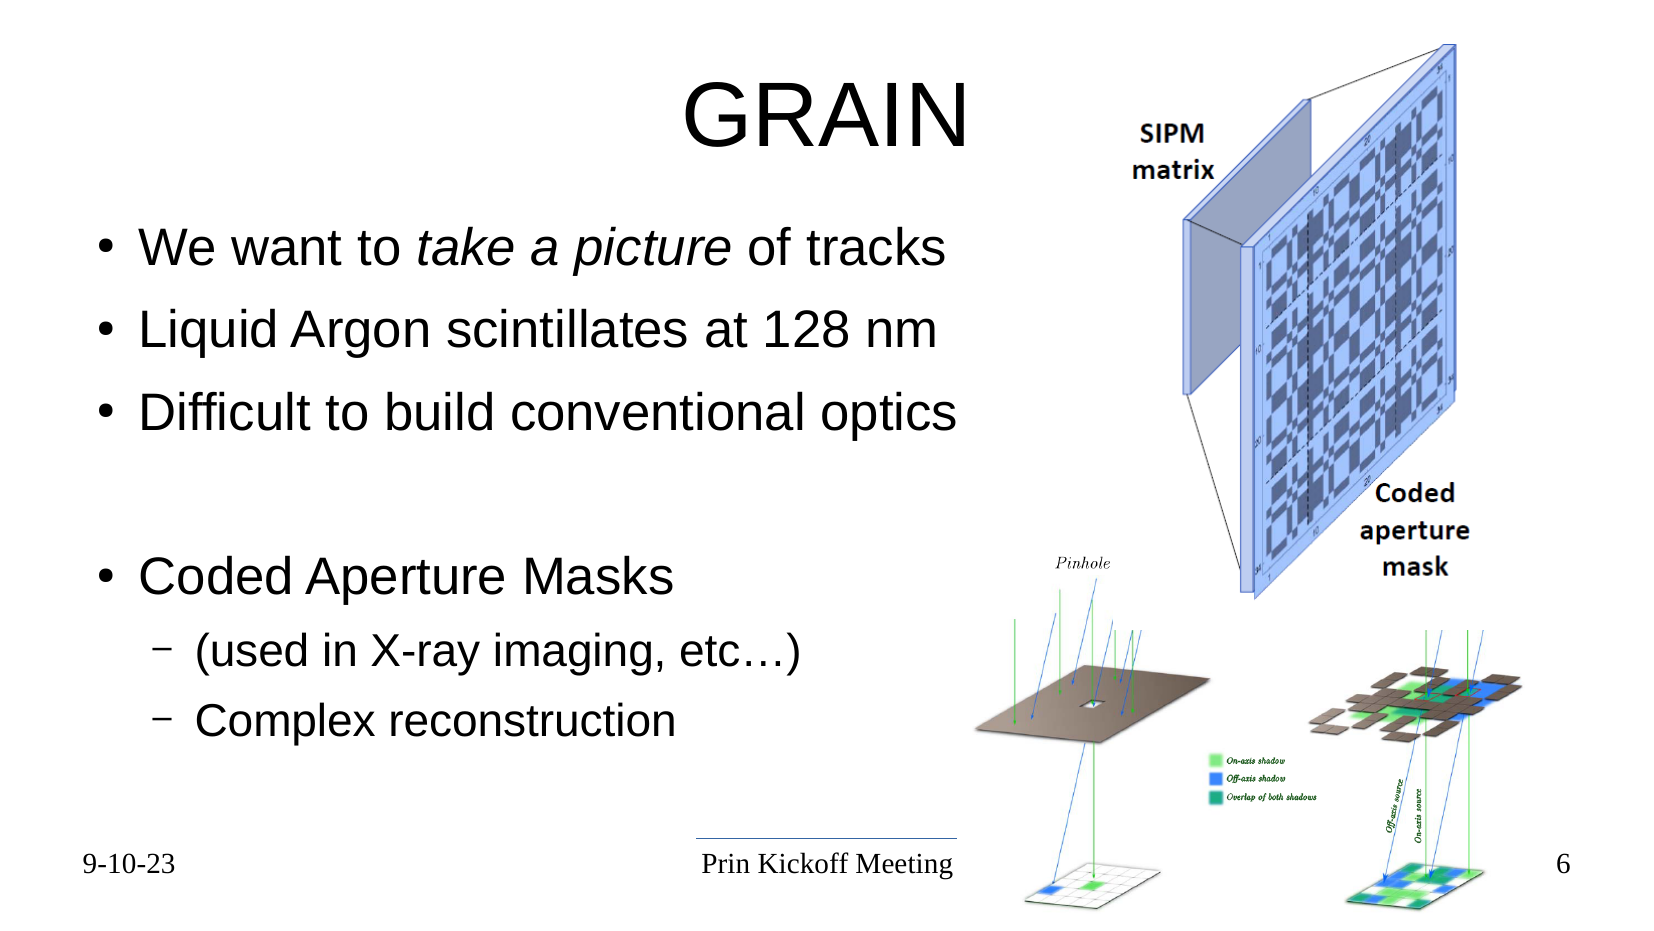

# GRAIN
We want to take a picture of tracks
Liquid Argon scintillates at 128 nm
Difficult to build conventional optics
Coded Aperture Masks
(used in X-ray imaging, etc…)
Complex reconstruction
9-10-23
Prin Kickoff Meeting
6